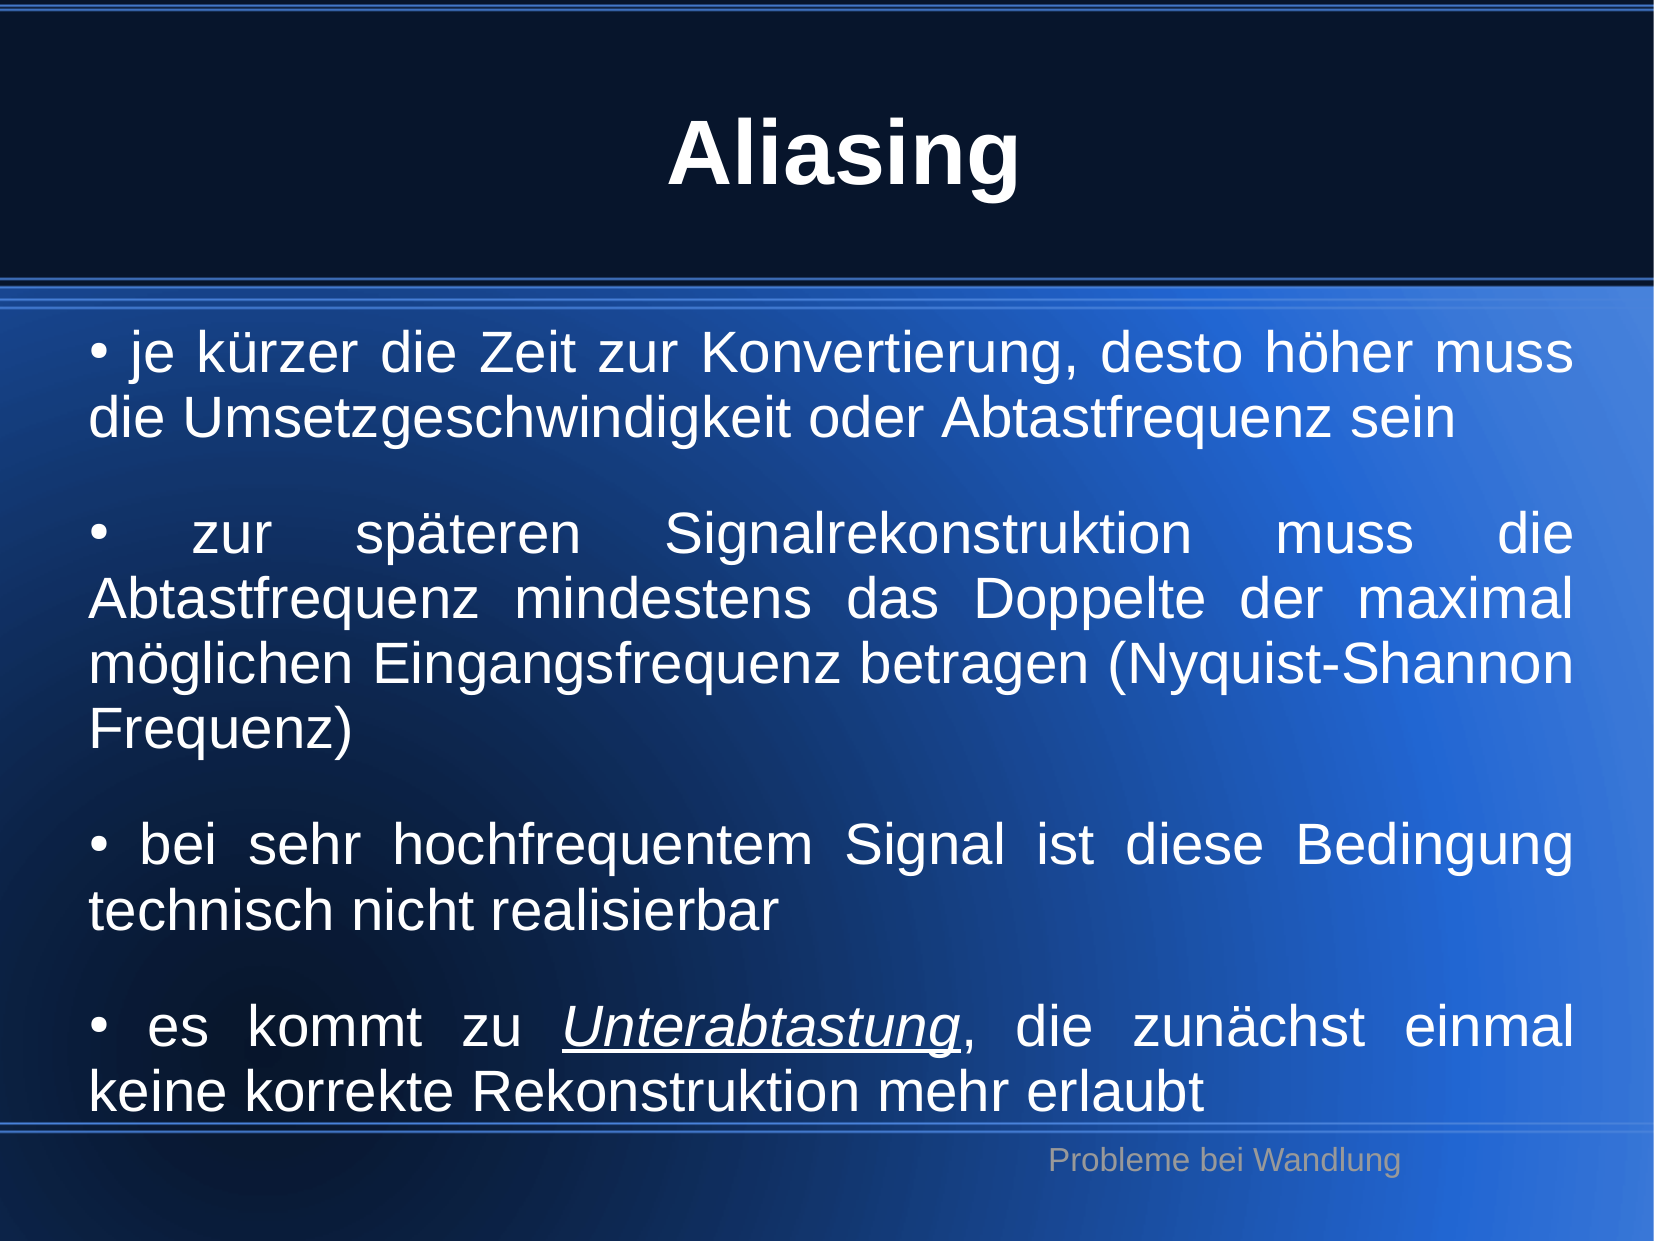

# Aliasing
 je kürzer die Zeit zur Konvertierung, desto höher muss die Umsetzgeschwindigkeit oder Abtastfrequenz sein
 zur späteren Signalrekonstruktion muss die Abtastfrequenz mindestens das Doppelte der maximal möglichen Eingangsfrequenz betragen (Nyquist-Shannon Frequenz)
 bei sehr hochfrequentem Signal ist diese Bedingung technisch nicht realisierbar
 es kommt zu Unterabtastung, die zunächst einmal keine korrekte Rekonstruktion mehr erlaubt
Probleme bei Wandlung